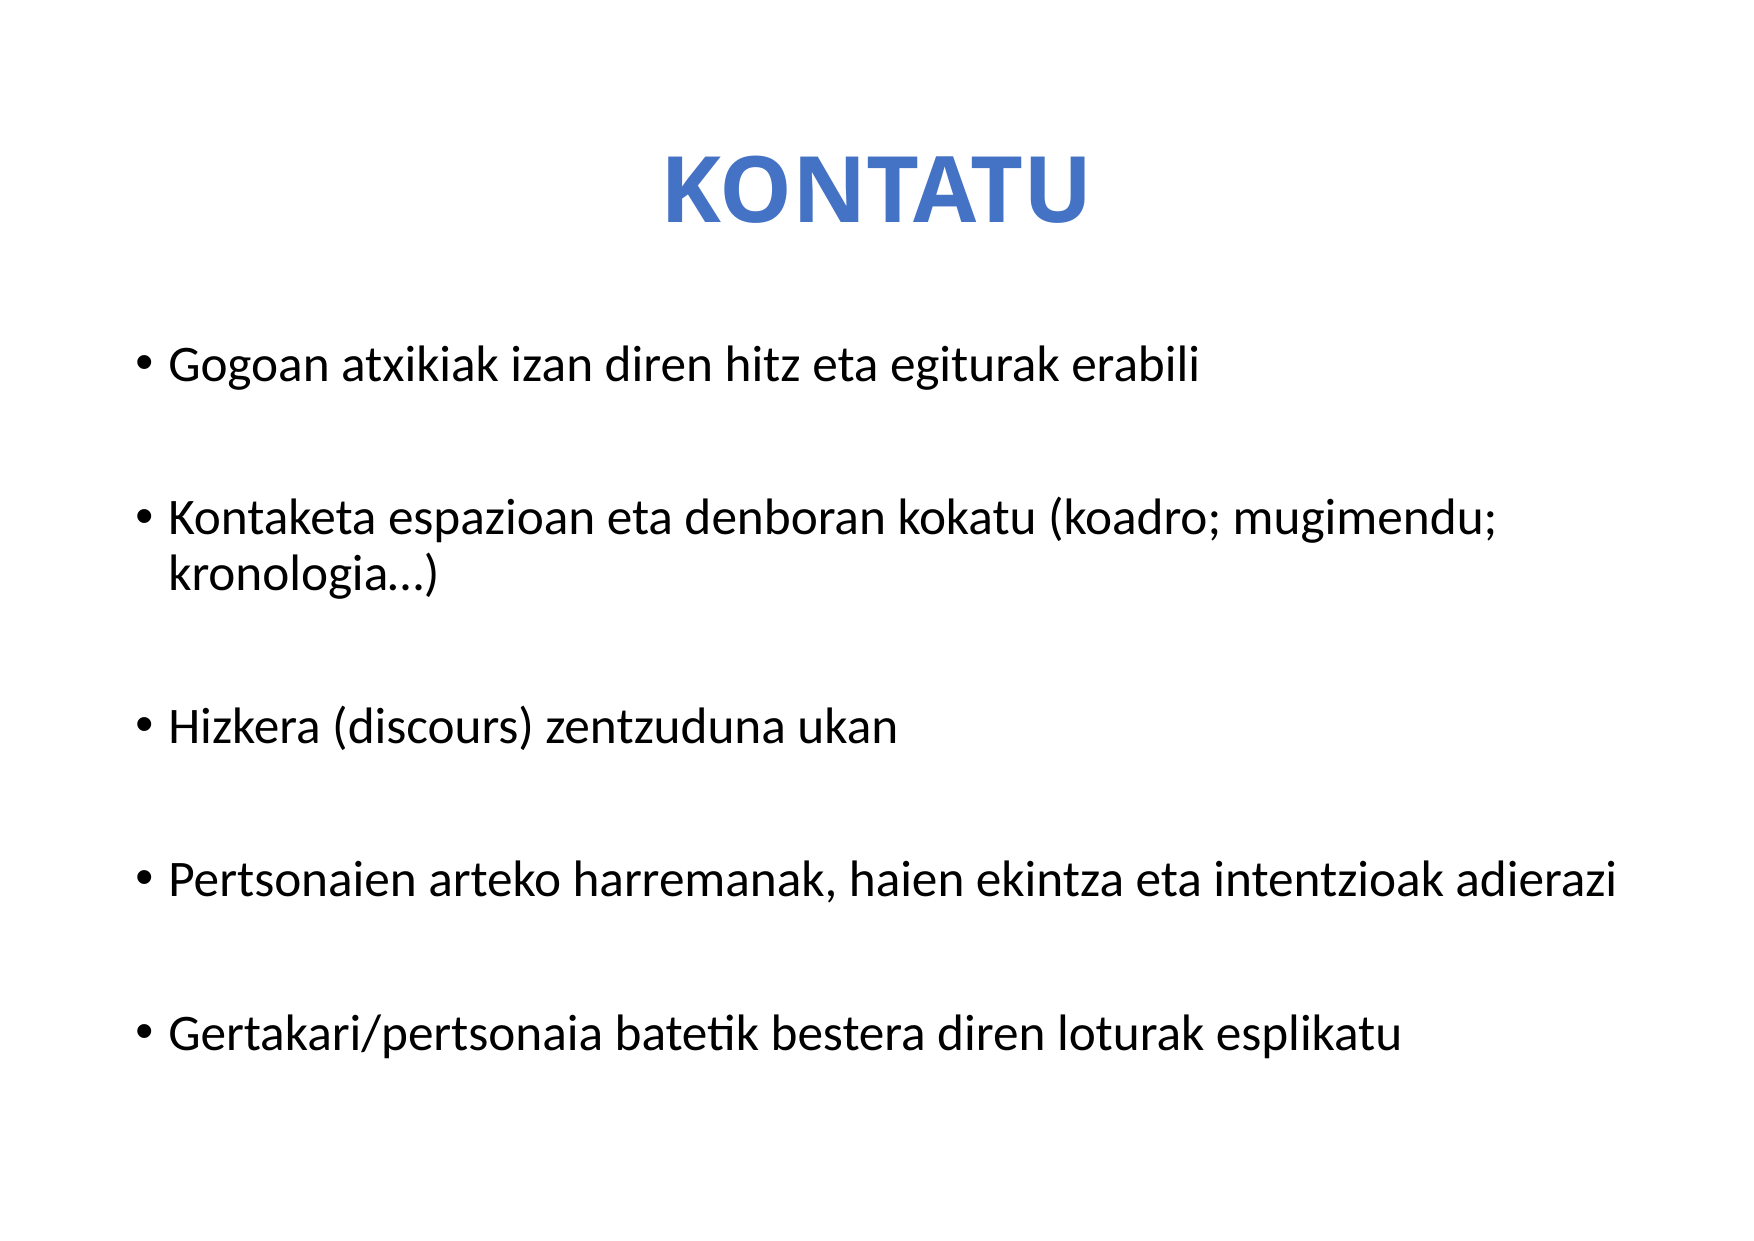

KONTATU
Gogoan atxikiak izan diren hitz eta egiturak erabili
Kontaketa espazioan eta denboran kokatu (koadro; mugimendu; kronologia…)
Hizkera (discours) zentzuduna ukan
Pertsonaien arteko harremanak, haien ekintza eta intentzioak adierazi
Gertakari/pertsonaia batetik bestera diren loturak esplikatu